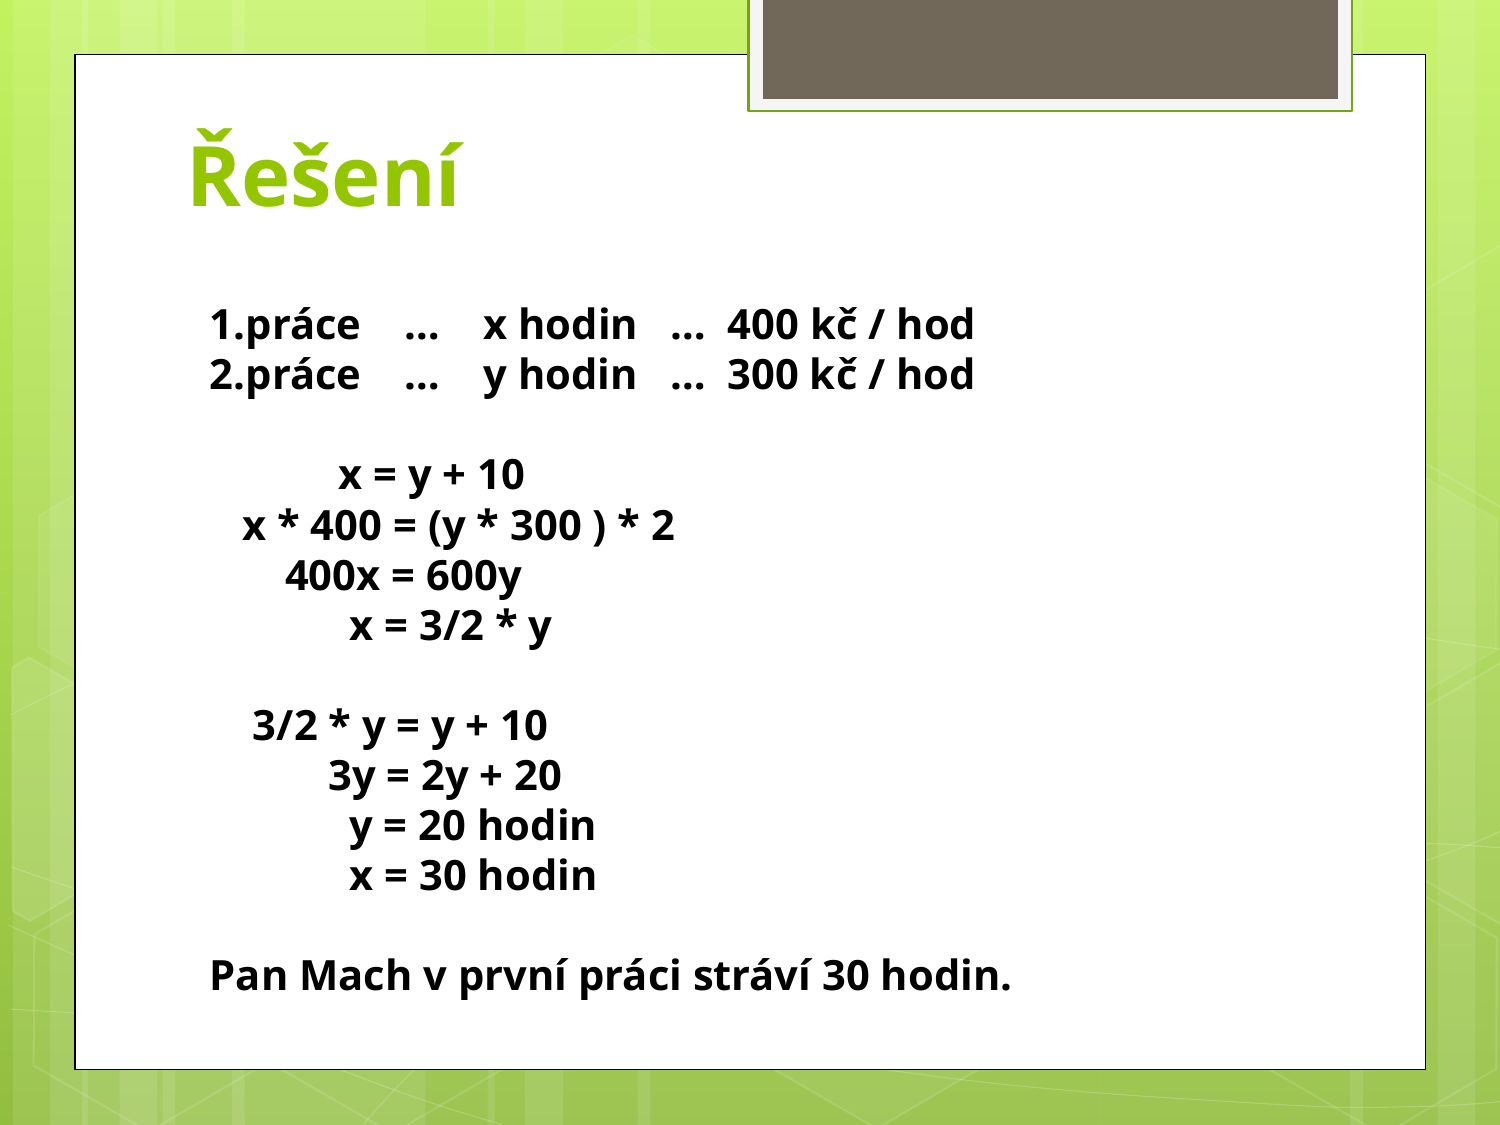

# Řešení
1.práce … x hodin … 400 kč / hod
2.práce … y hodin … 300 kč / hod
 x = y + 10
 x * 400 = (y * 300 ) * 2
 400x = 600y
 x = 3/2 * y
 3/2 * y = y + 10
 3y = 2y + 20
 y = 20 hodin
 x = 30 hodin
Pan Mach v první práci stráví 30 hodin.